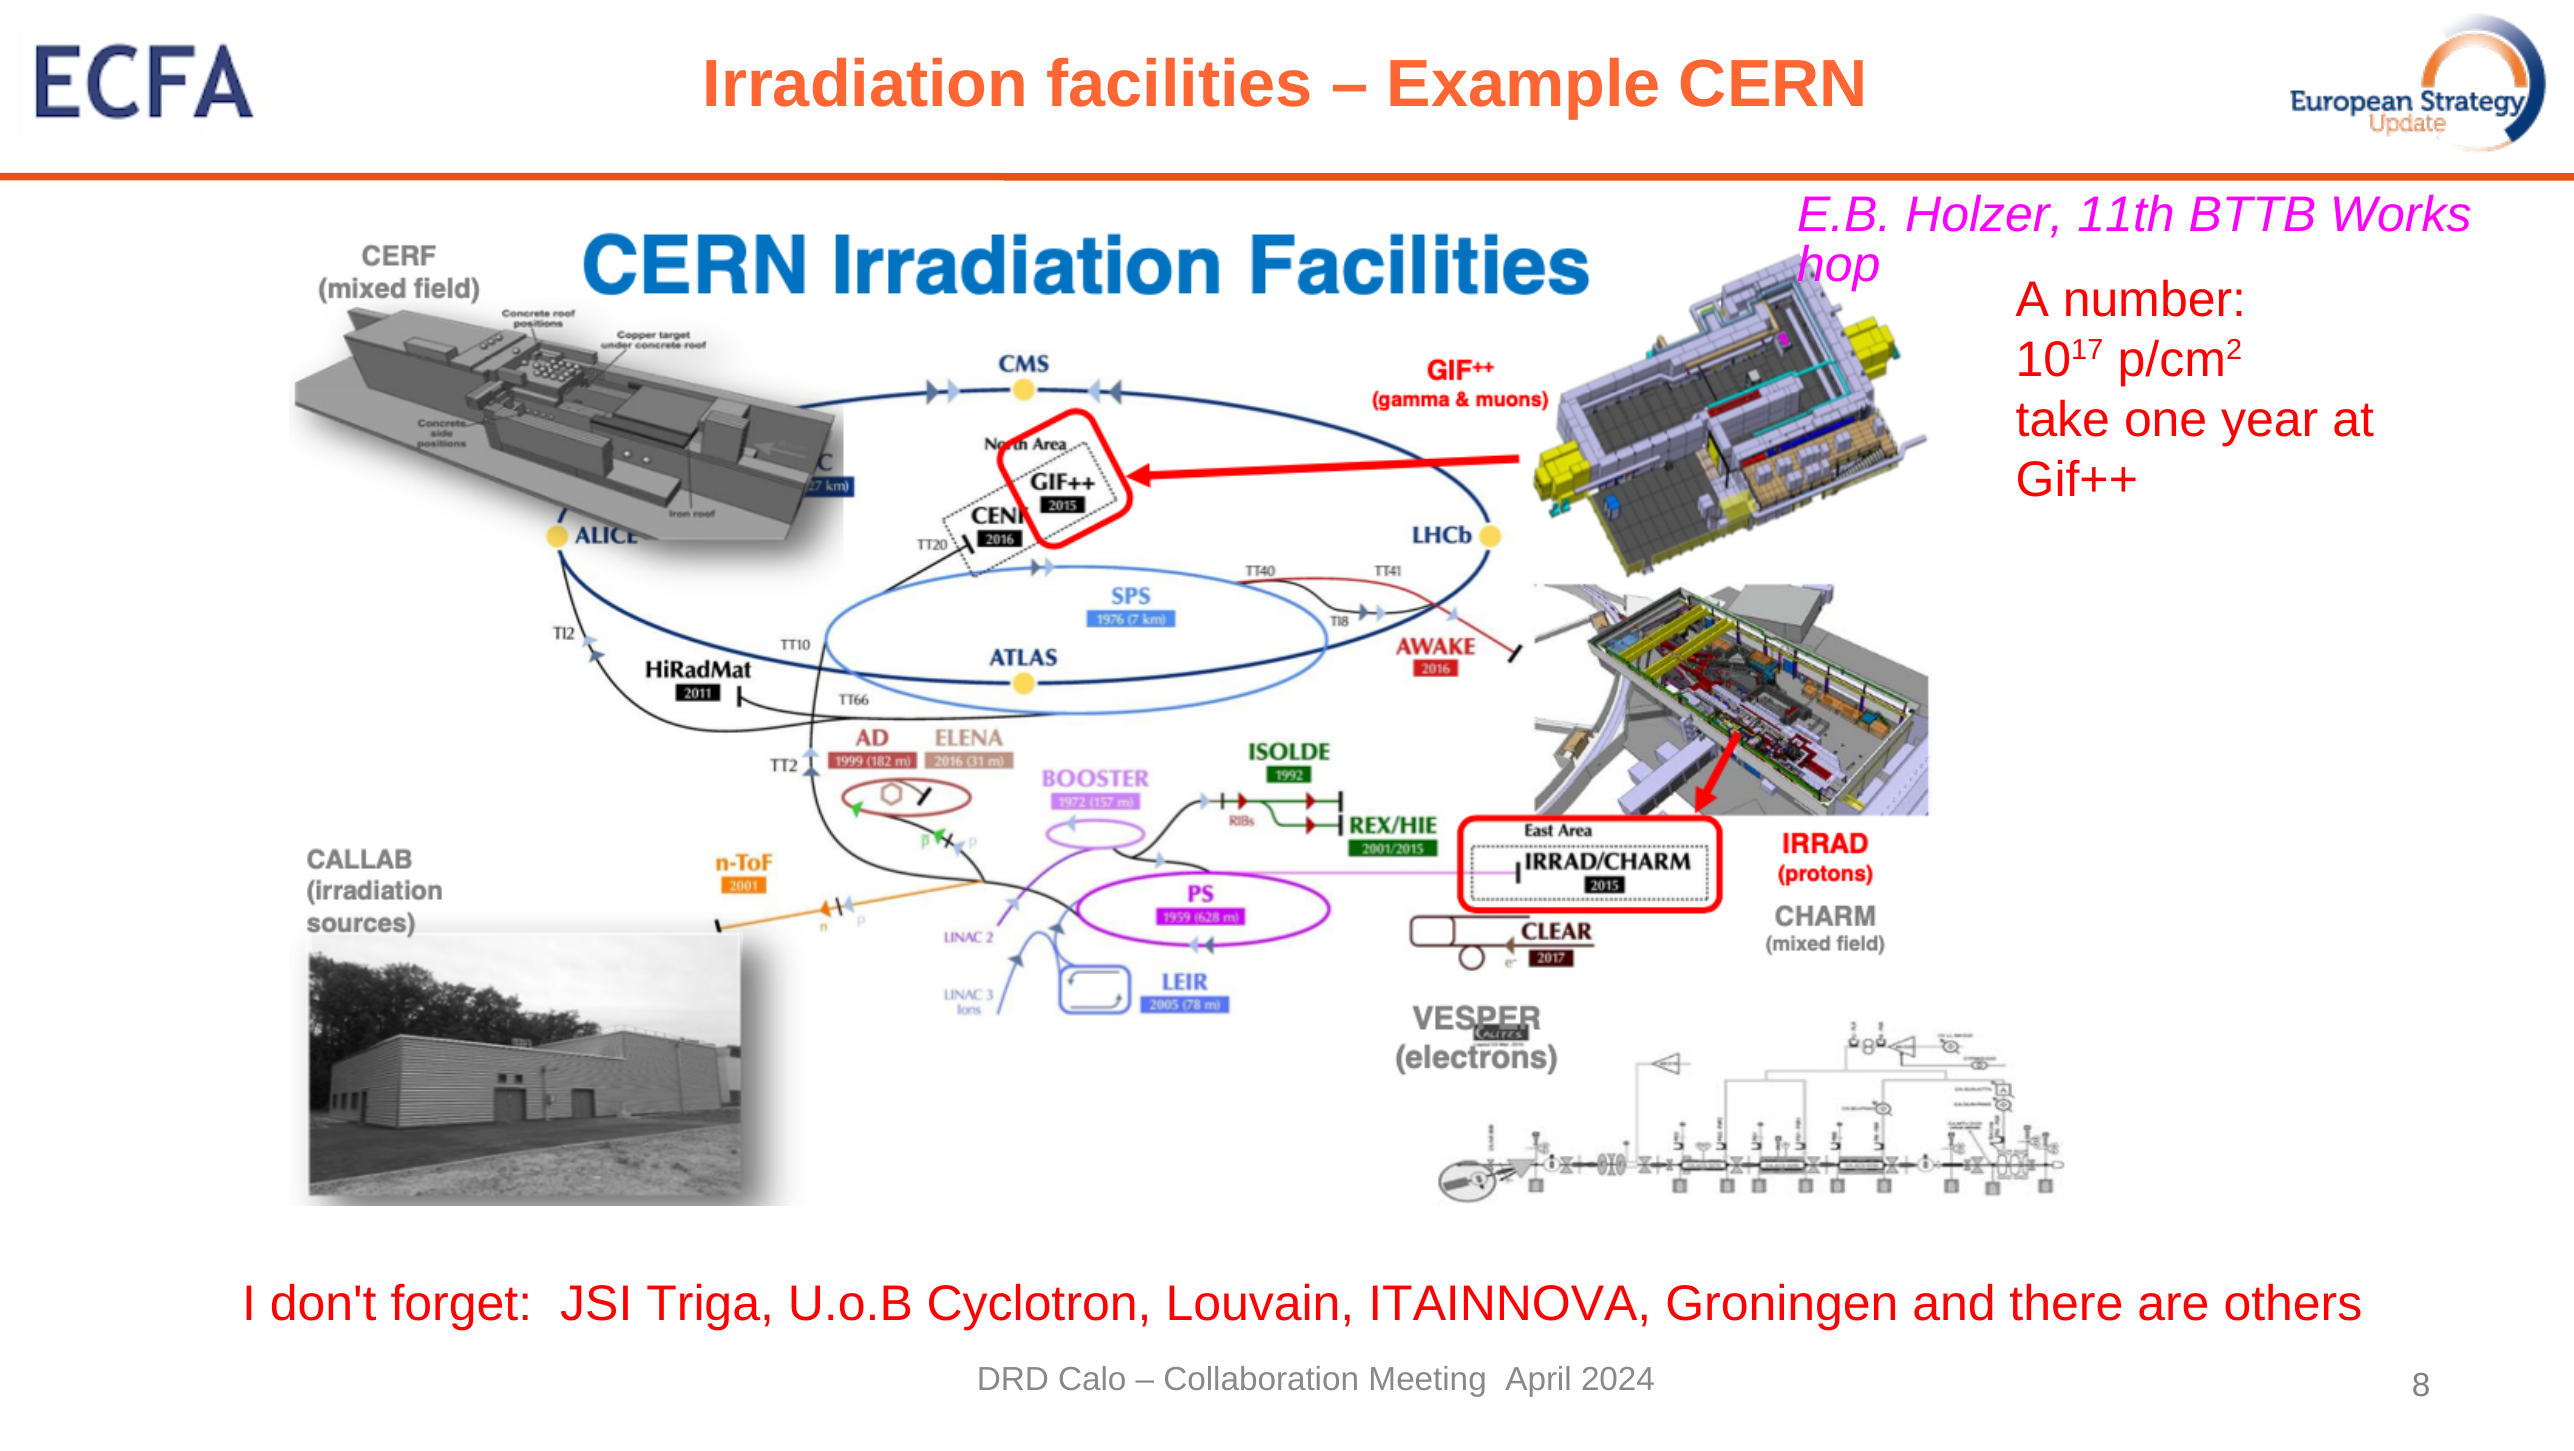

# Irradiation facilities – Example CERN
E.B. Holzer, 11th BTTB Workshop
A number:
1017 p/cm2
take one year at
Gif++
I don't forget: JSI Triga, U.o.B Cyclotron, Louvain, ITAINNOVA, Groningen and there are others
8